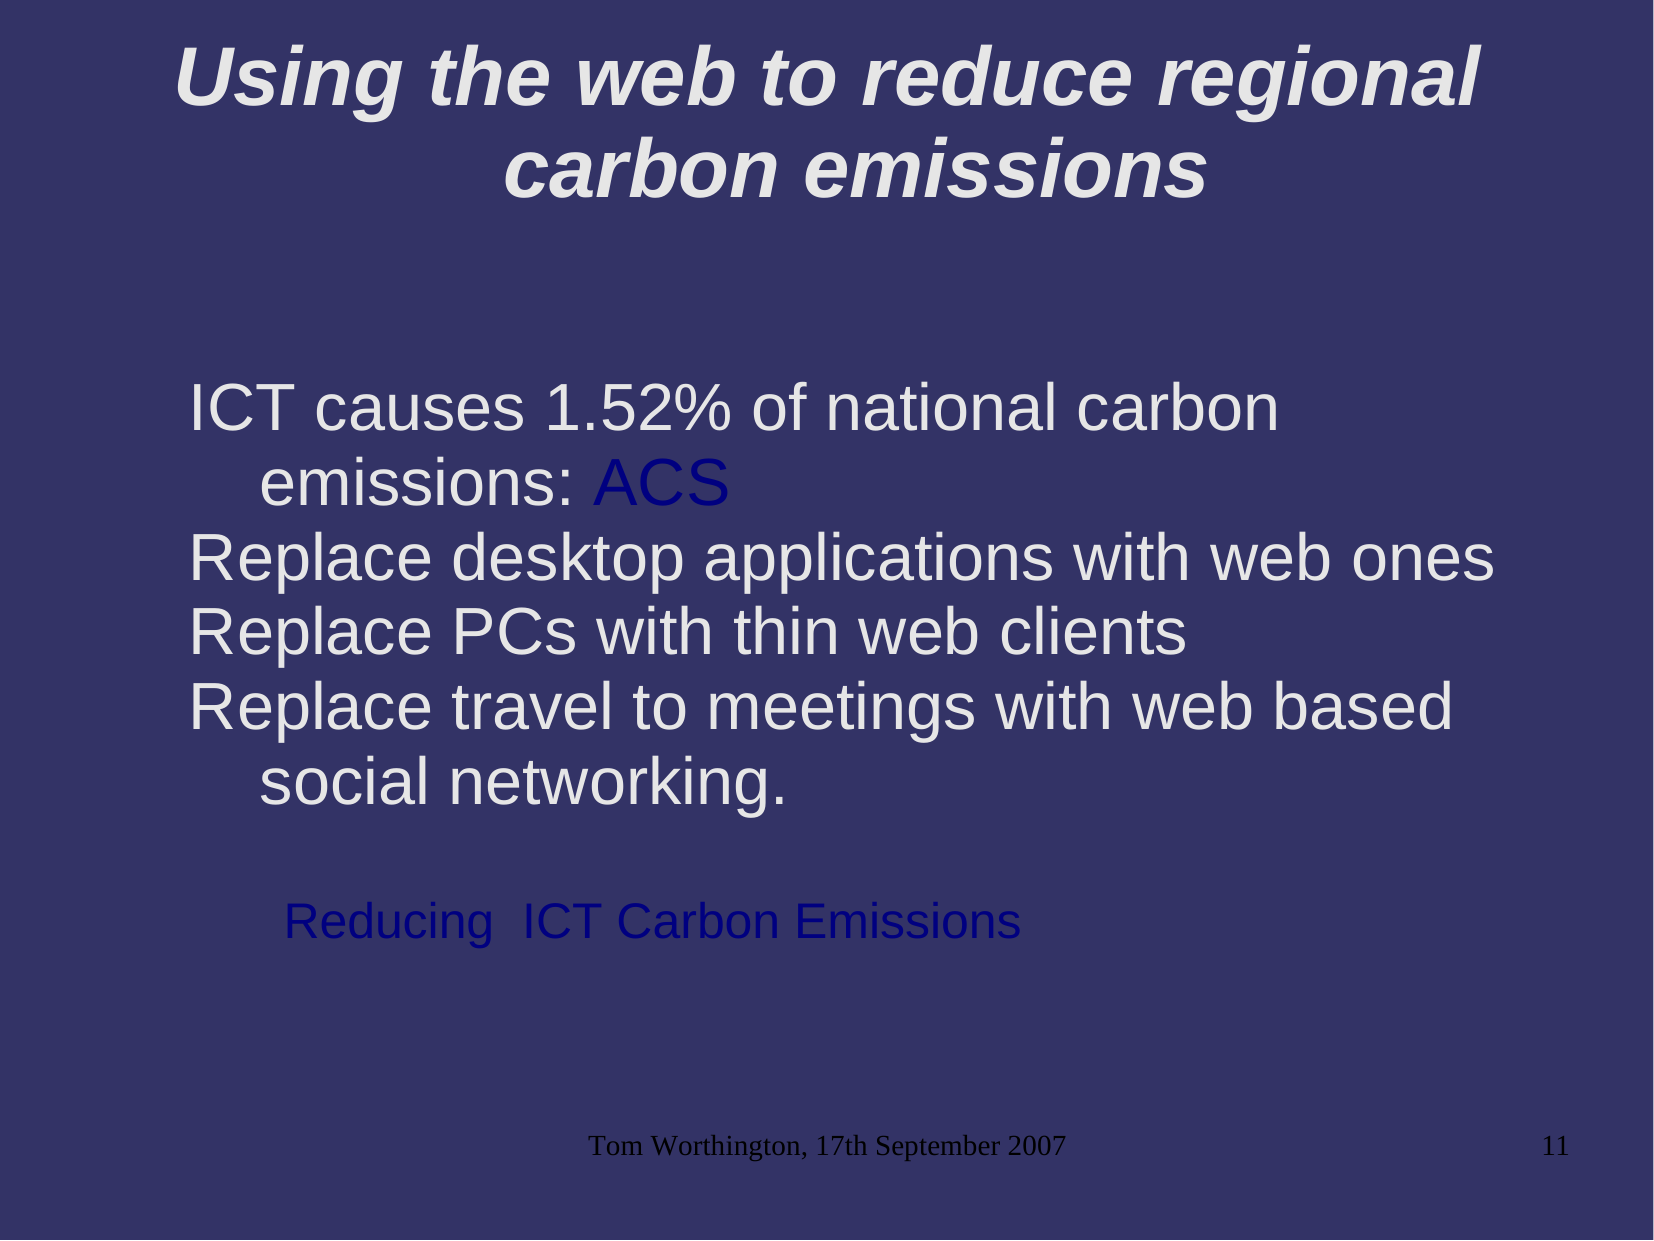

# Using the web to reduce regional carbon emissions
ICT causes 1.52% of national carbon emissions: ACS
Replace desktop applications with web ones
Replace PCs with thin web clients
Replace travel to meetings with web based social networking.
Reducing ICT Carbon Emissions
Tom Worthington, 17th September 2007
11